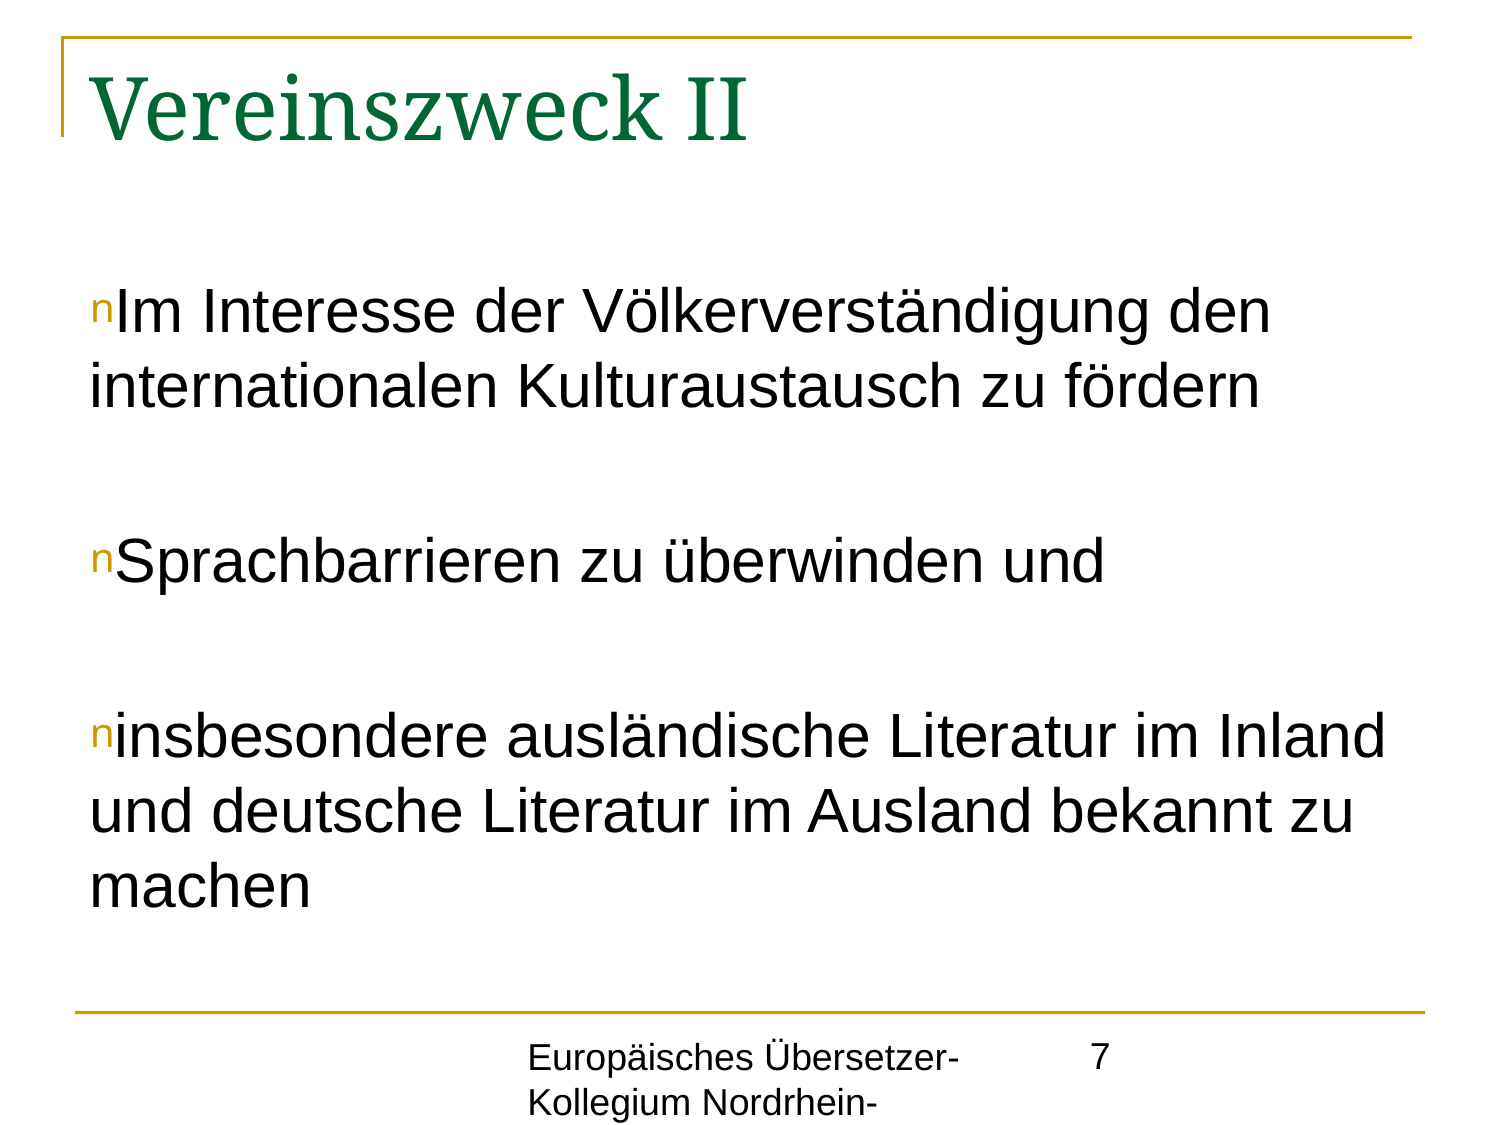

# Vereinszweck II
Im Interesse der Völkerverständigung den internationalen Kulturaustausch zu fördern
Sprachbarrieren zu überwinden und
insbesondere ausländische Literatur im Inland und deutsche Literatur im Ausland bekannt zu machen
Europäisches Übersetzer-Kollegium Nordrhein-Westfalen in Straelen